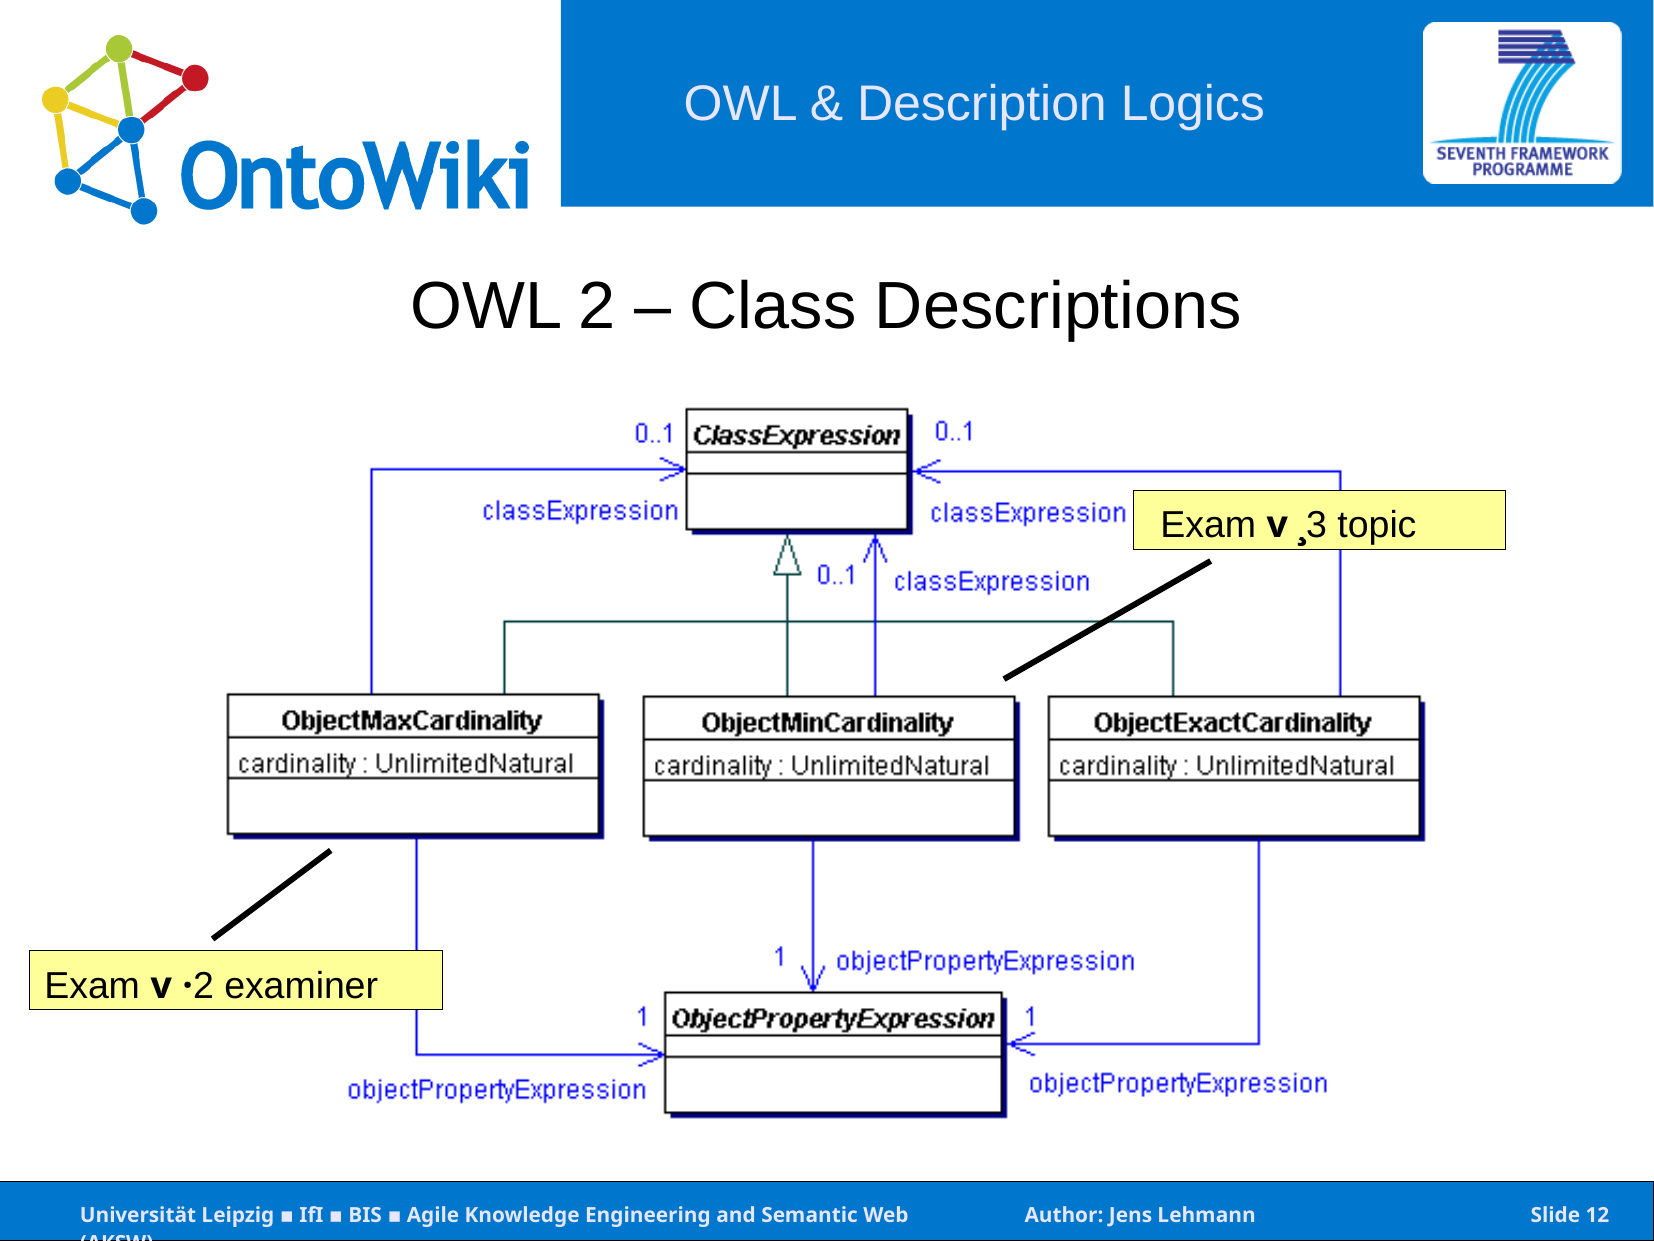

# OWL 2 – Class Descriptions
Exam v ¸3 topic
Exam v ·2 examiner